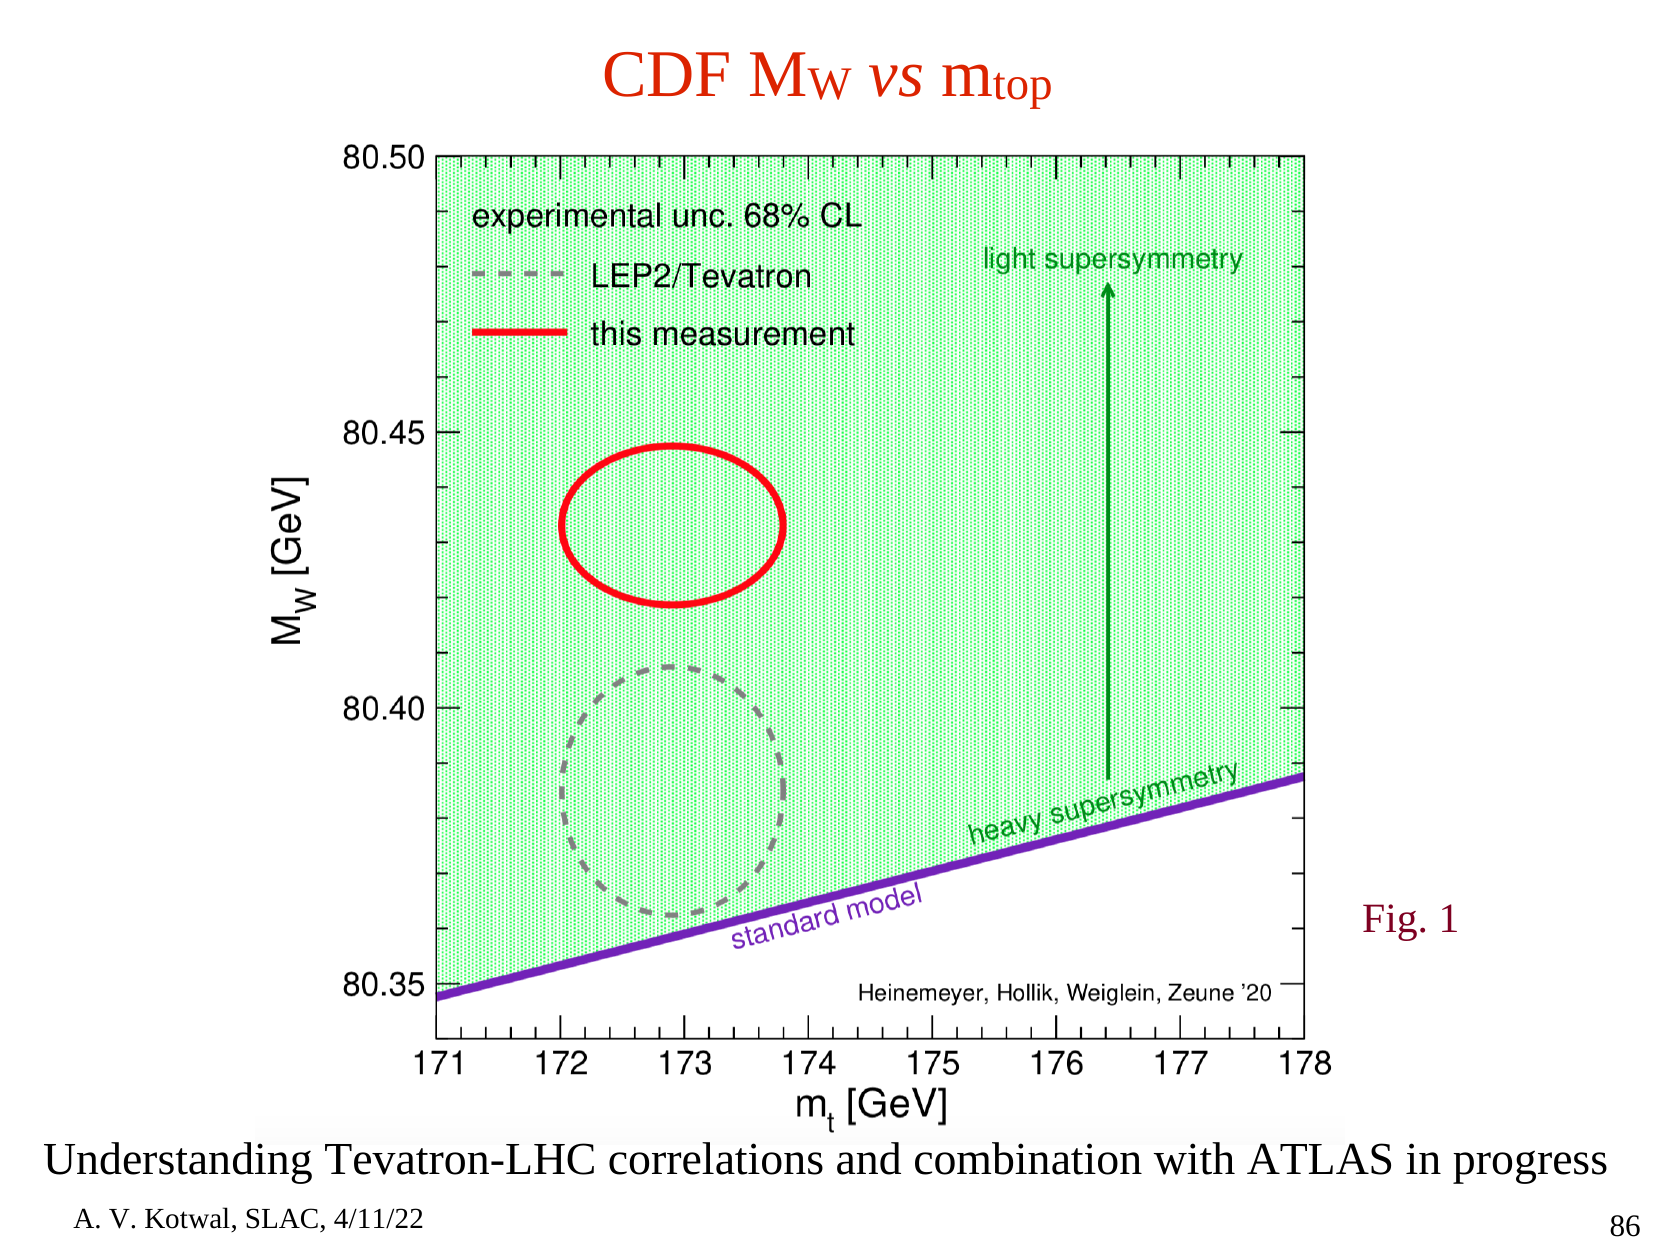

# CDF MW vs mtop
Fig. 1
Understanding Tevatron-LHC correlations and combination with ATLAS in progress
A. V. Kotwal, SLAC, 4/11/22